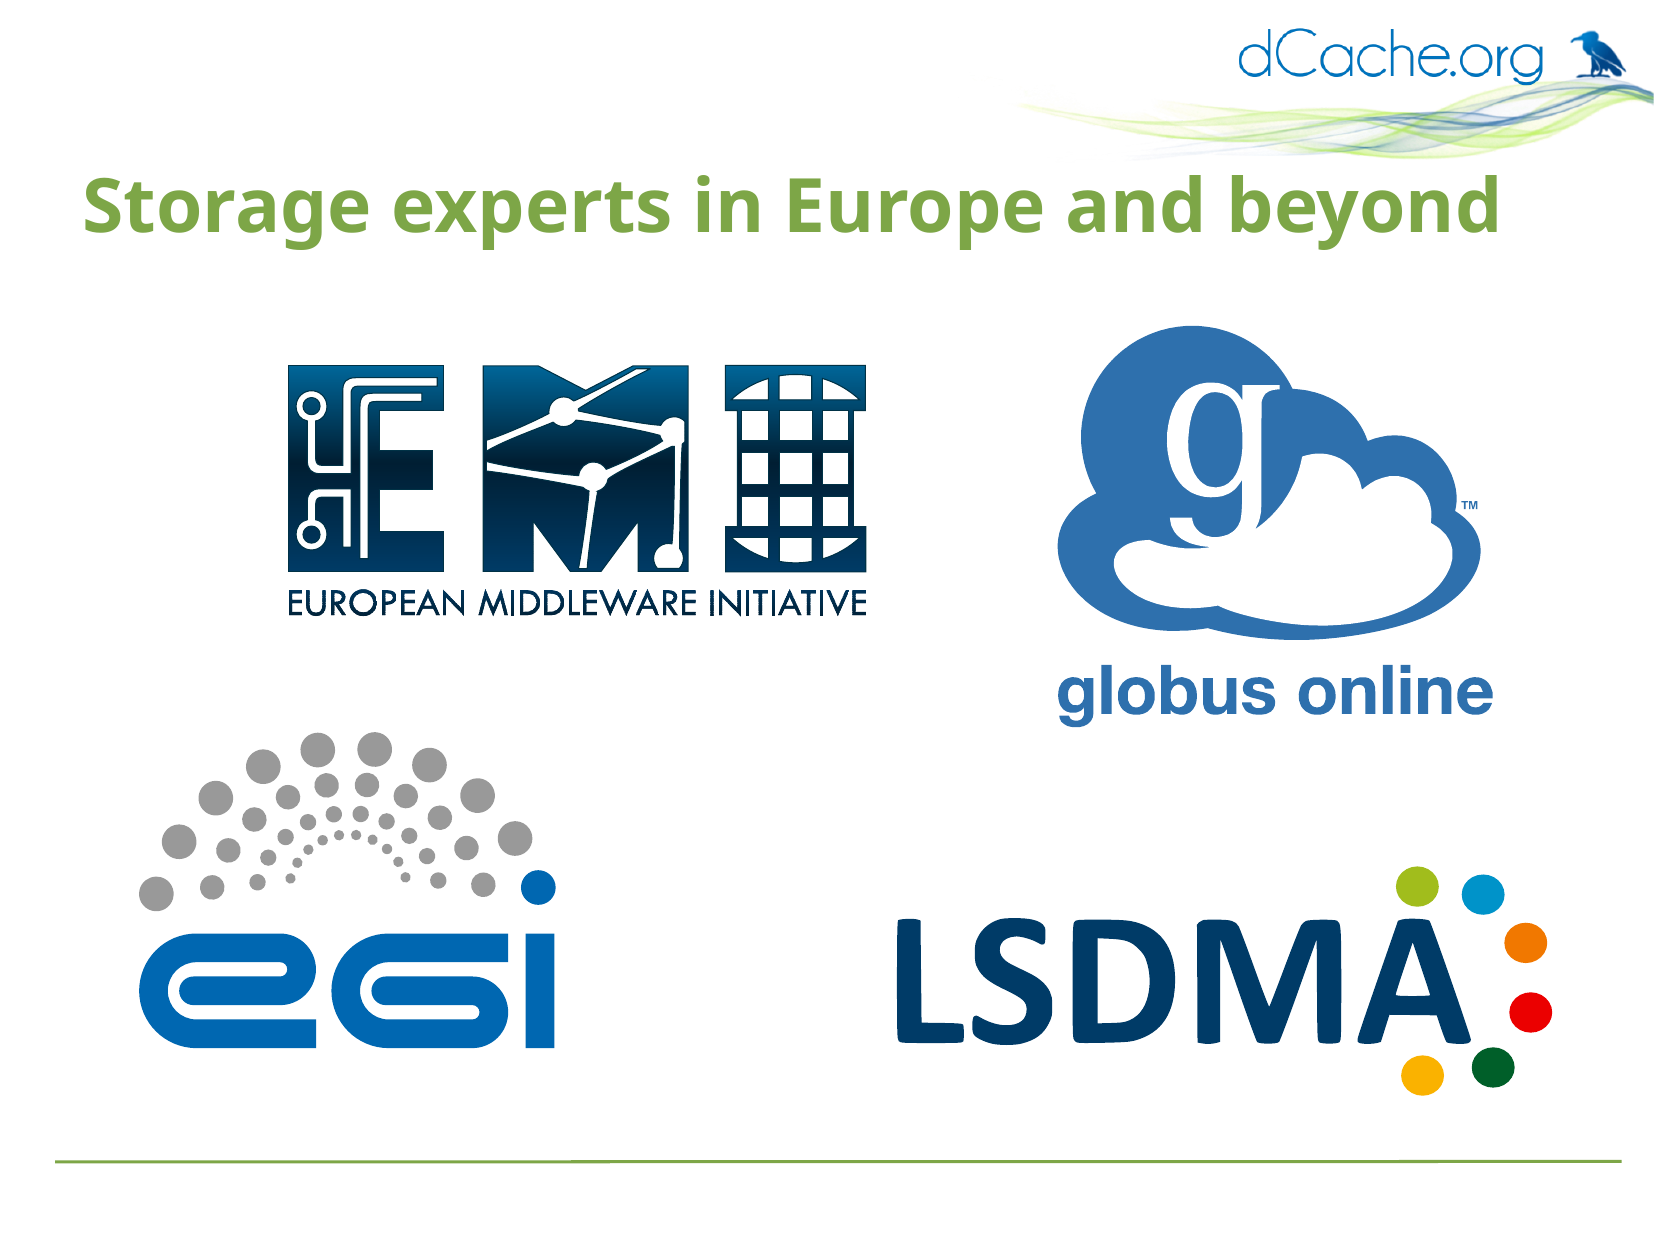

# Storage experts in Europe and beyond